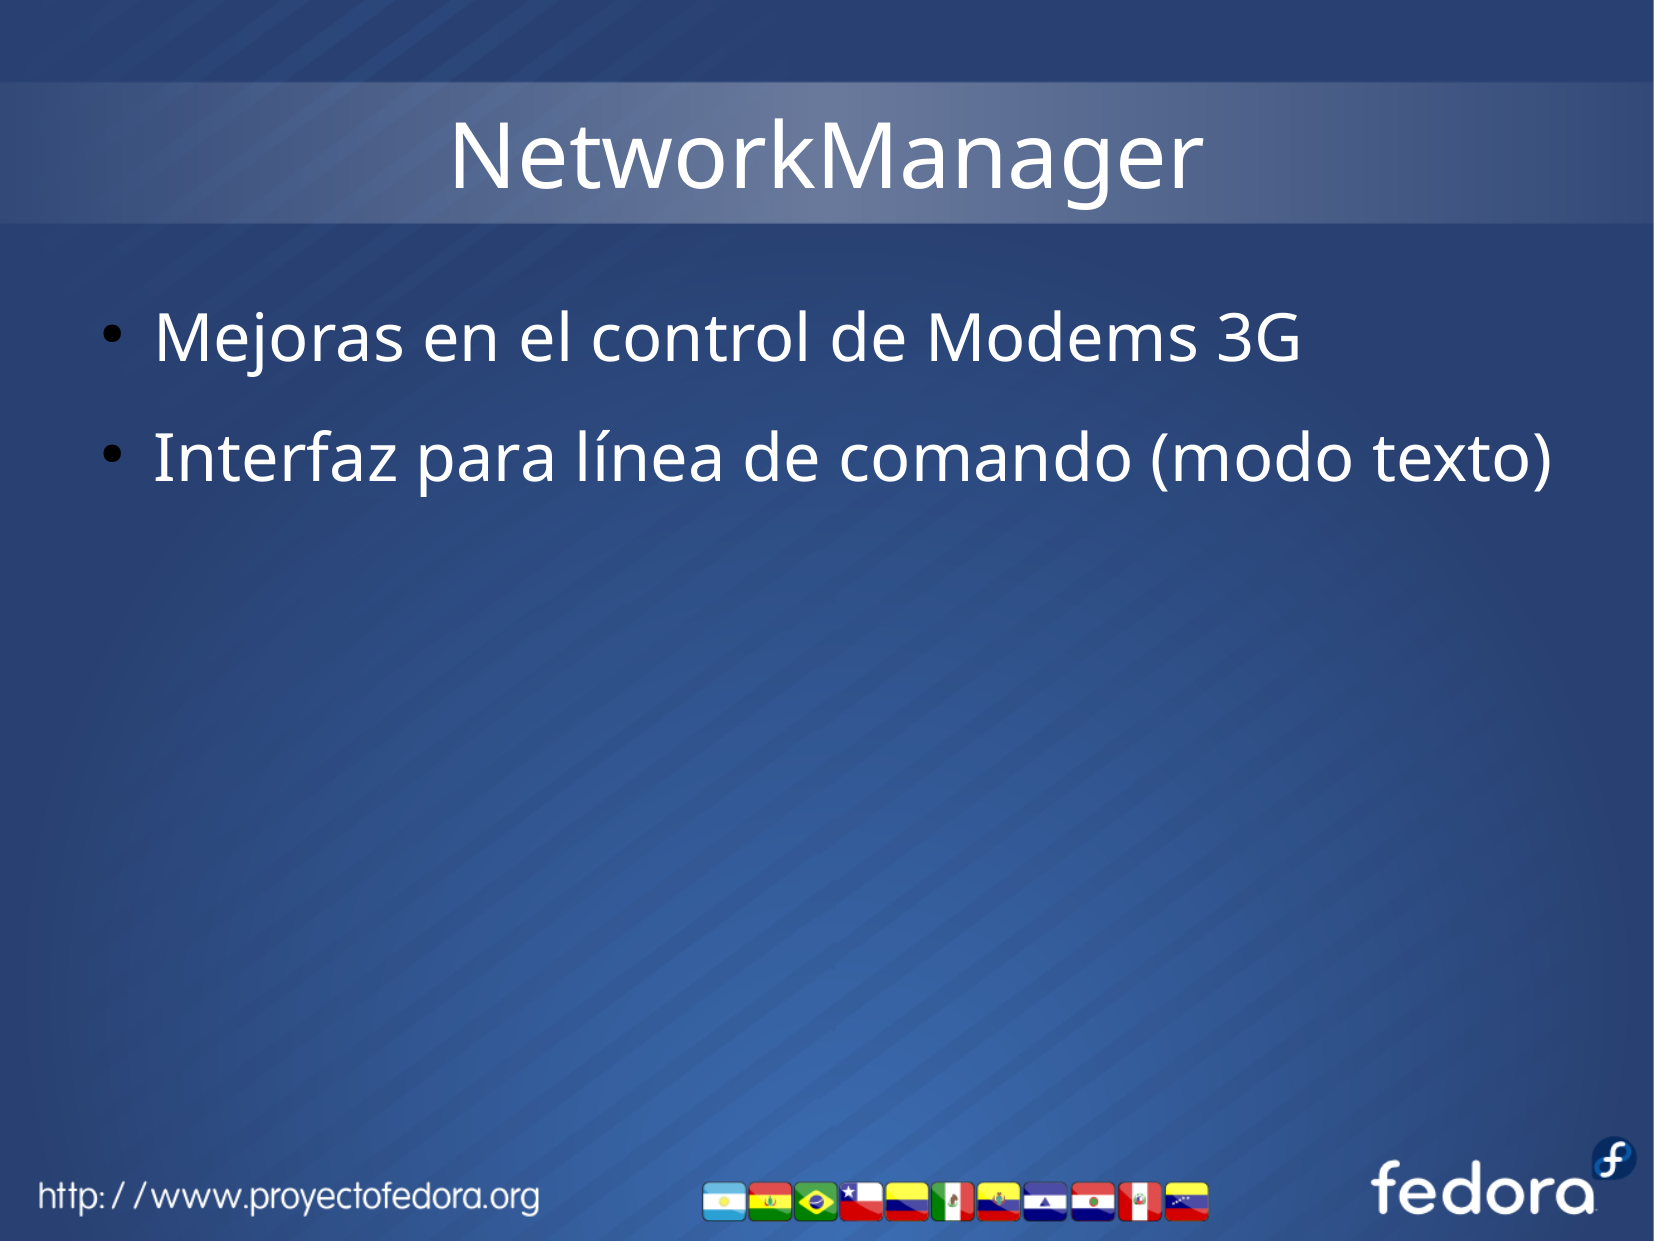

# NetworkManager
Mejoras en el control de Modems 3G
Interfaz para línea de comando (modo texto)